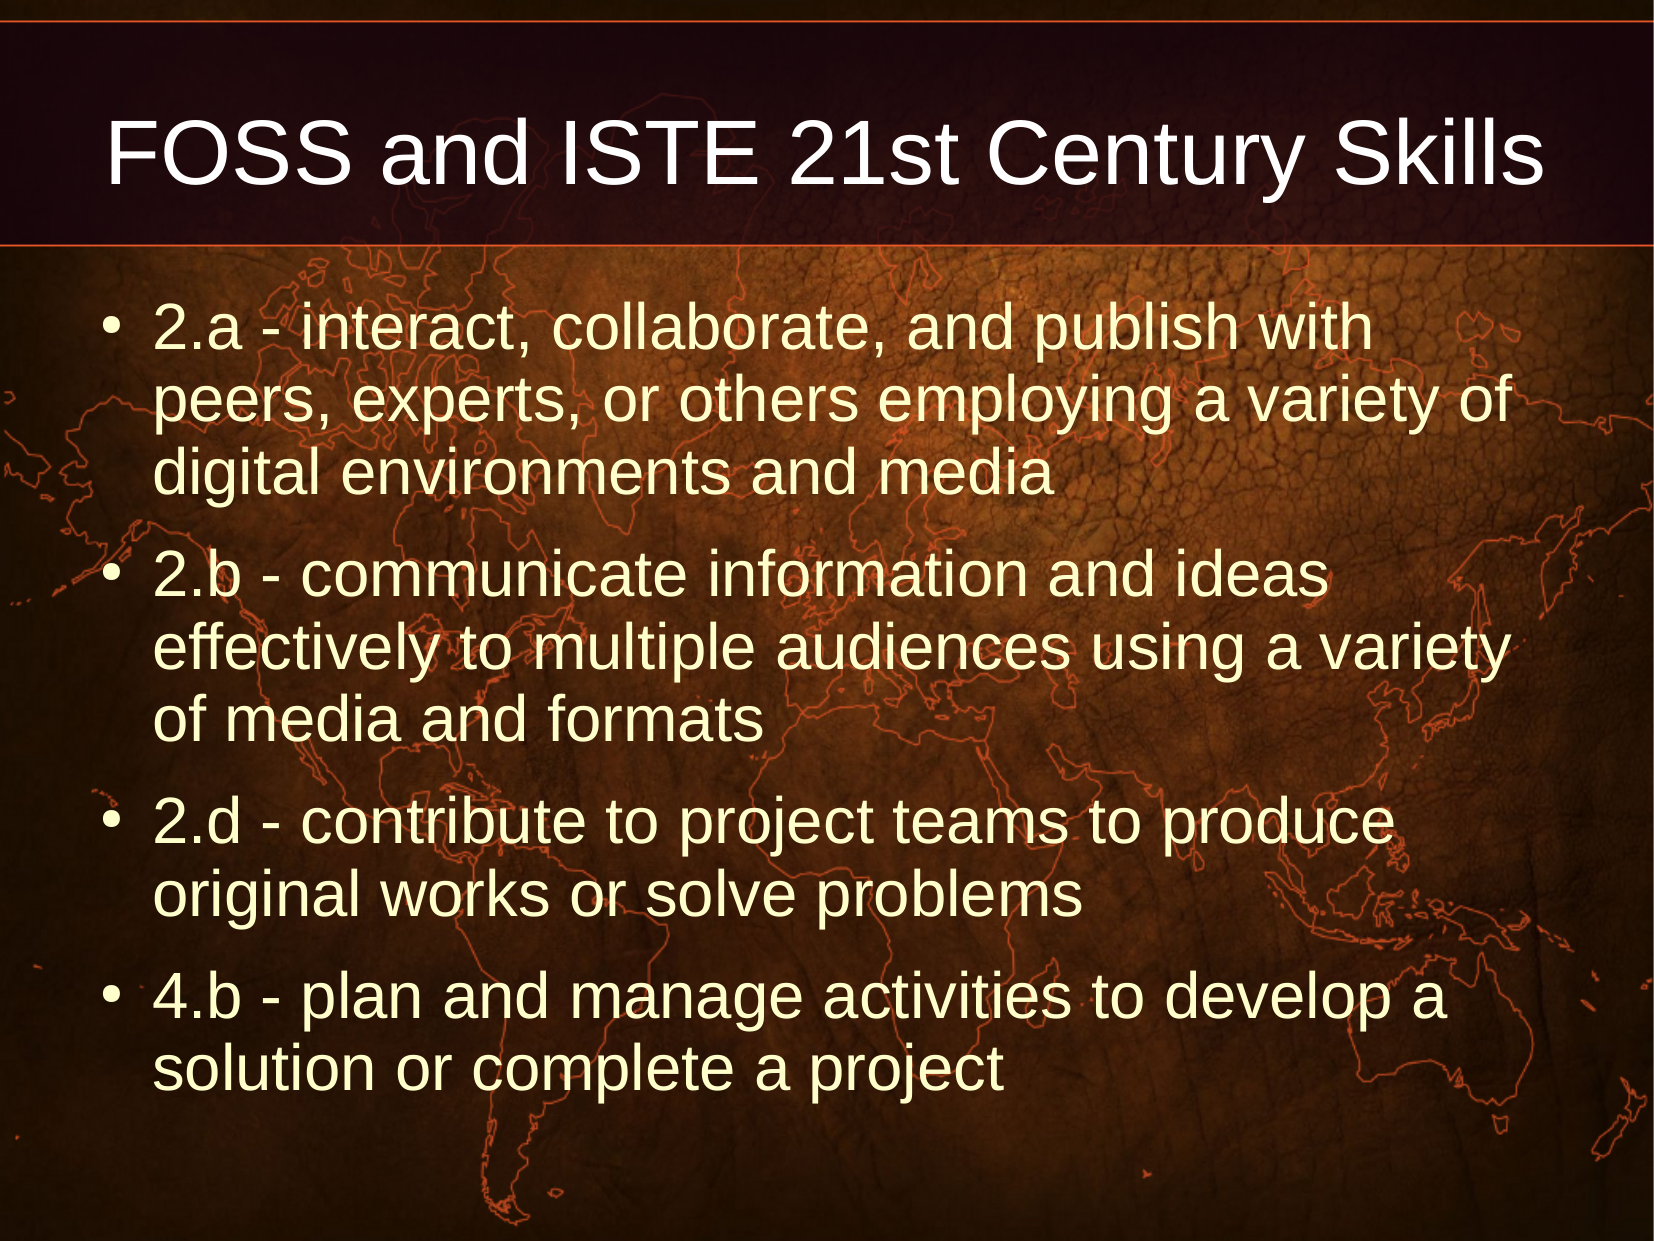

# FOSS and ISTE 21st Century Skills
2.a - interact, collaborate, and publish with peers, experts, or others employing a variety of digital environments and media
2.b - communicate information and ideas effectively to multiple audiences using a variety of media and formats
2.d - contribute to project teams to produce original works or solve problems
4.b - plan and manage activities to develop a solution or complete a project